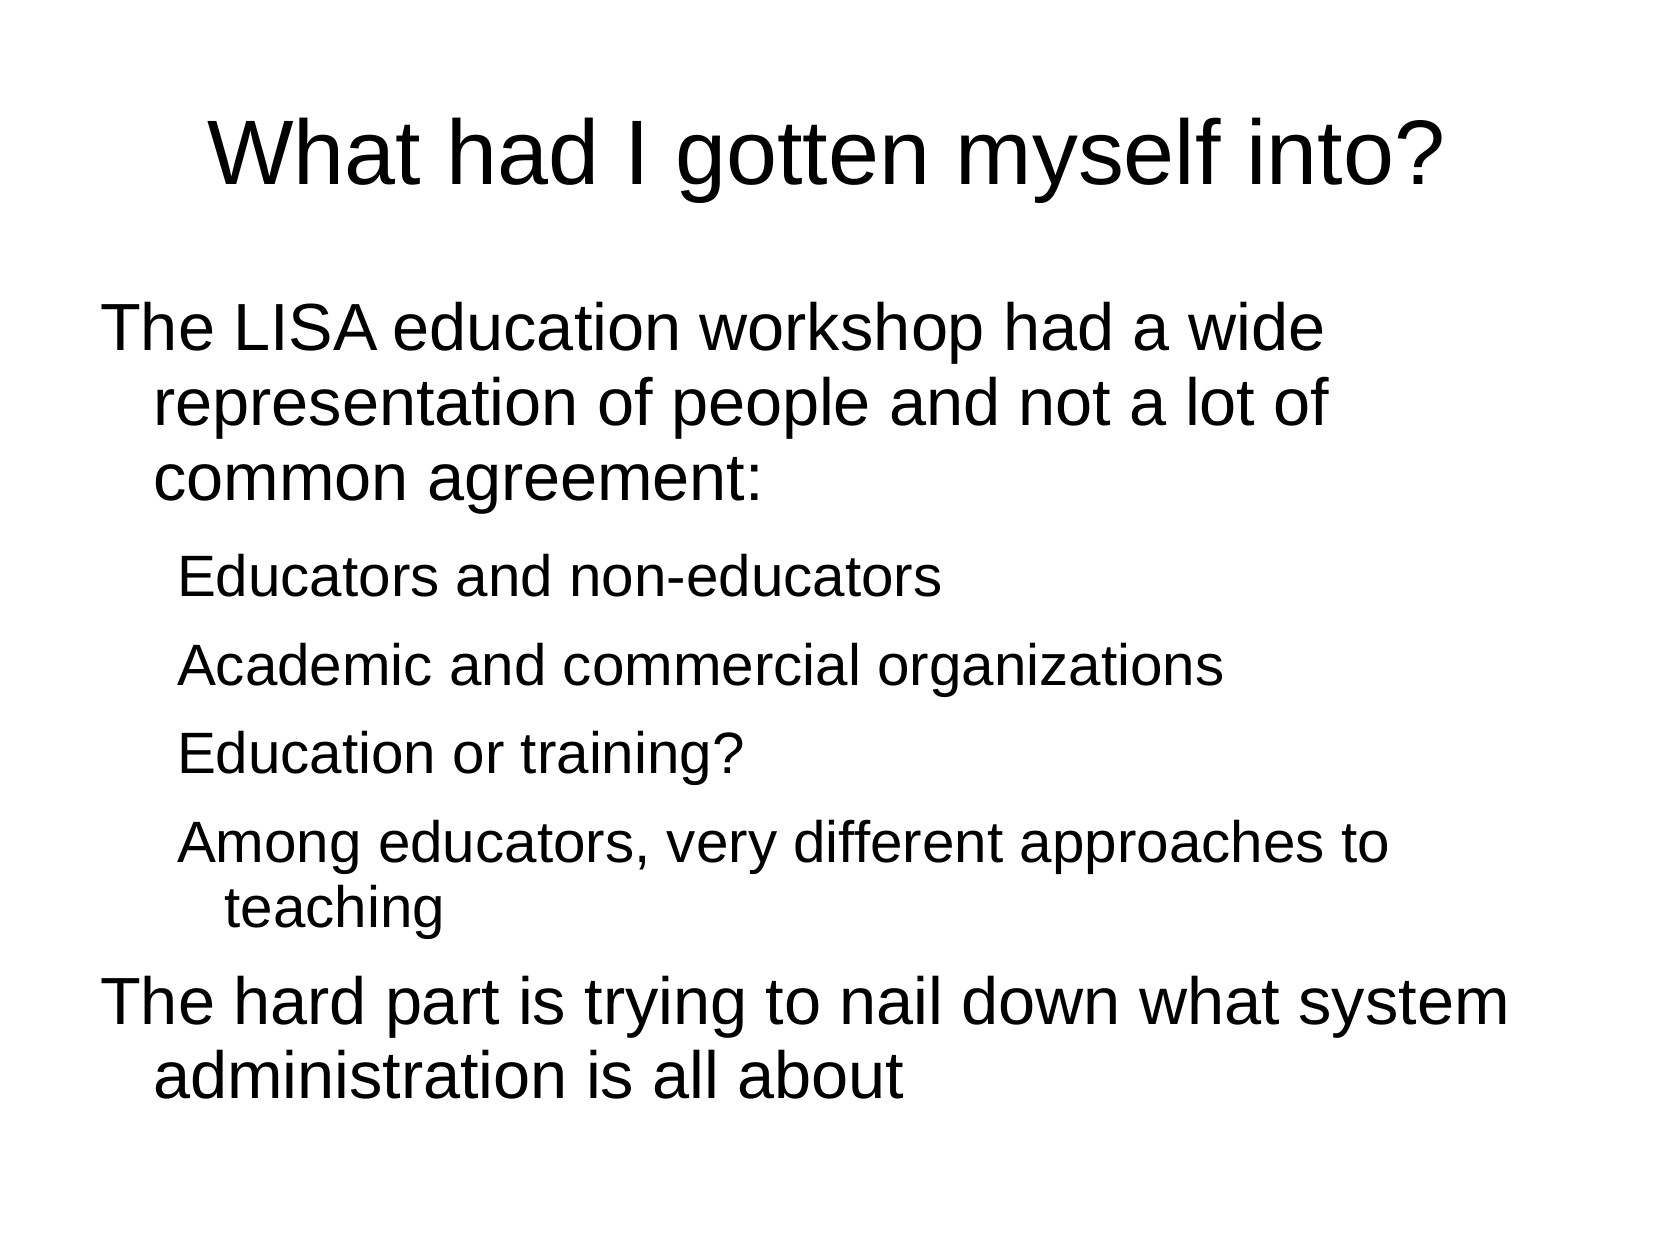

# What had I gotten myself into?
The LISA education workshop had a wide representation of people and not a lot of common agreement:
Educators and non-educators
Academic and commercial organizations
Education or training?
Among educators, very different approaches to teaching
The hard part is trying to nail down what system administration is all about